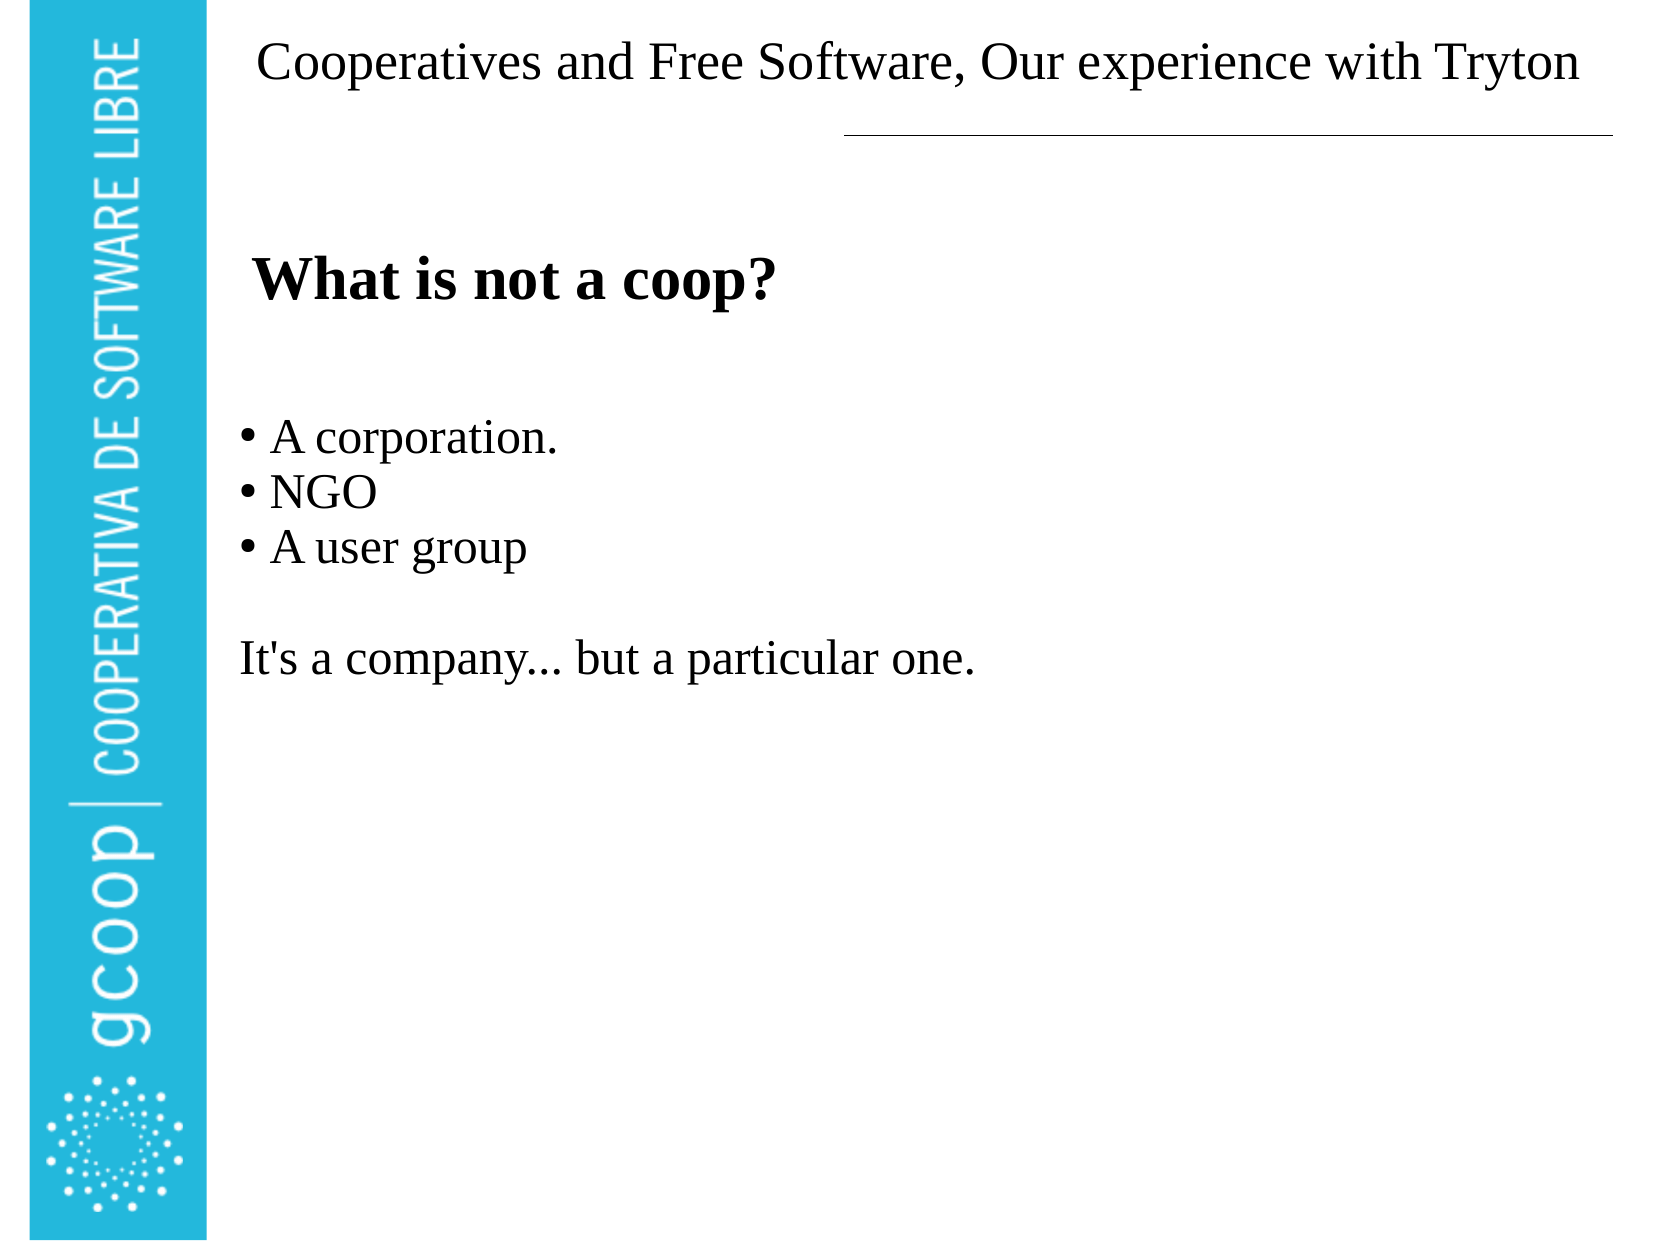

Cooperatives and Free Software, Our experience with Tryton
What is not a coop?
 A corporation.
 NGO
 A user group
It's a company... but a particular one.